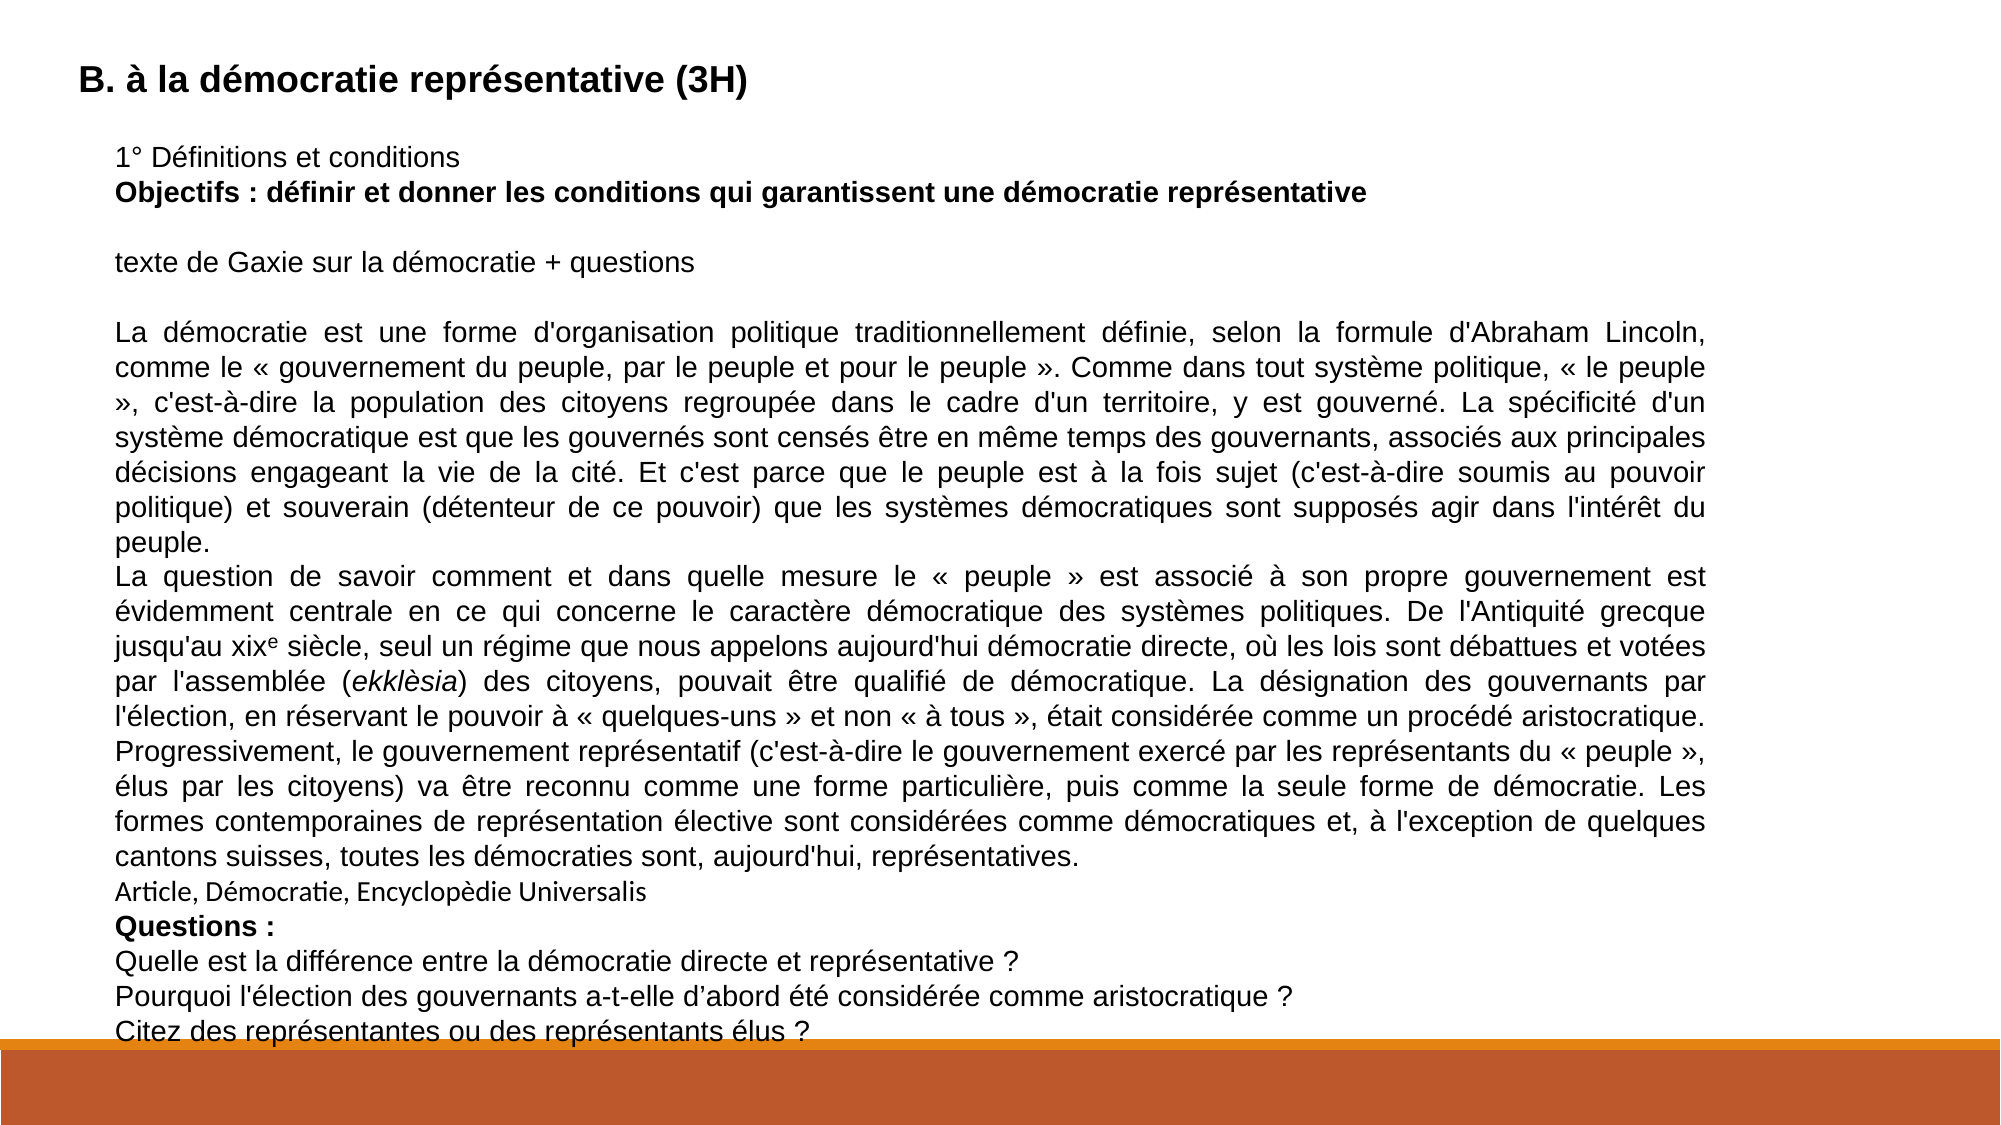

B. à la démocratie représentative (3H)
1° Définitions et conditions
Objectifs : définir et donner les conditions qui garantissent une démocratie représentative
texte de Gaxie sur la démocratie + questions
La démocratie est une forme d'organisation politique traditionnellement définie, selon la formule d'Abraham Lincoln, comme le « gouvernement du peuple, par le peuple et pour le peuple ». Comme dans tout système politique, « le peuple », c'est-à-dire la population des citoyens regroupée dans le cadre d'un territoire, y est gouverné. La spécificité d'un système démocratique est que les gouvernés sont censés être en même temps des gouvernants, associés aux principales décisions engageant la vie de la cité. Et c'est parce que le peuple est à la fois sujet (c'est-à-dire soumis au pouvoir politique) et souverain (détenteur de ce pouvoir) que les systèmes démocratiques sont supposés agir dans l'intérêt du peuple.
La question de savoir comment et dans quelle mesure le « peuple » est associé à son propre gouvernement est évidemment centrale en ce qui concerne le caractère démocratique des systèmes politiques. De l'Antiquité grecque jusqu'au xixe siècle, seul un régime que nous appelons aujourd'hui démocratie directe, où les lois sont débattues et votées par l'assemblée (ekklèsia) des citoyens, pouvait être qualifié de démocratique. La désignation des gouvernants par l'élection, en réservant le pouvoir à « quelques-uns » et non « à tous », était considérée comme un procédé aristocratique. Progressivement, le gouvernement représentatif (c'est-à-dire le gouvernement exercé par les représentants du « peuple », élus par les citoyens) va être reconnu comme une forme particulière, puis comme la seule forme de démocratie. Les formes contemporaines de représentation élective sont considérées comme démocratiques et, à l'exception de quelques cantons suisses, toutes les démocraties sont, aujourd'hui, représentatives.
Article, Démocratie, Encyclopèdie Universalis
Questions :
Quelle est la différence entre la démocratie directe et représentative ?
Pourquoi l'élection des gouvernants a-t-elle d’abord été considérée comme aristocratique ?
Citez des représentantes ou des représentants élus ?